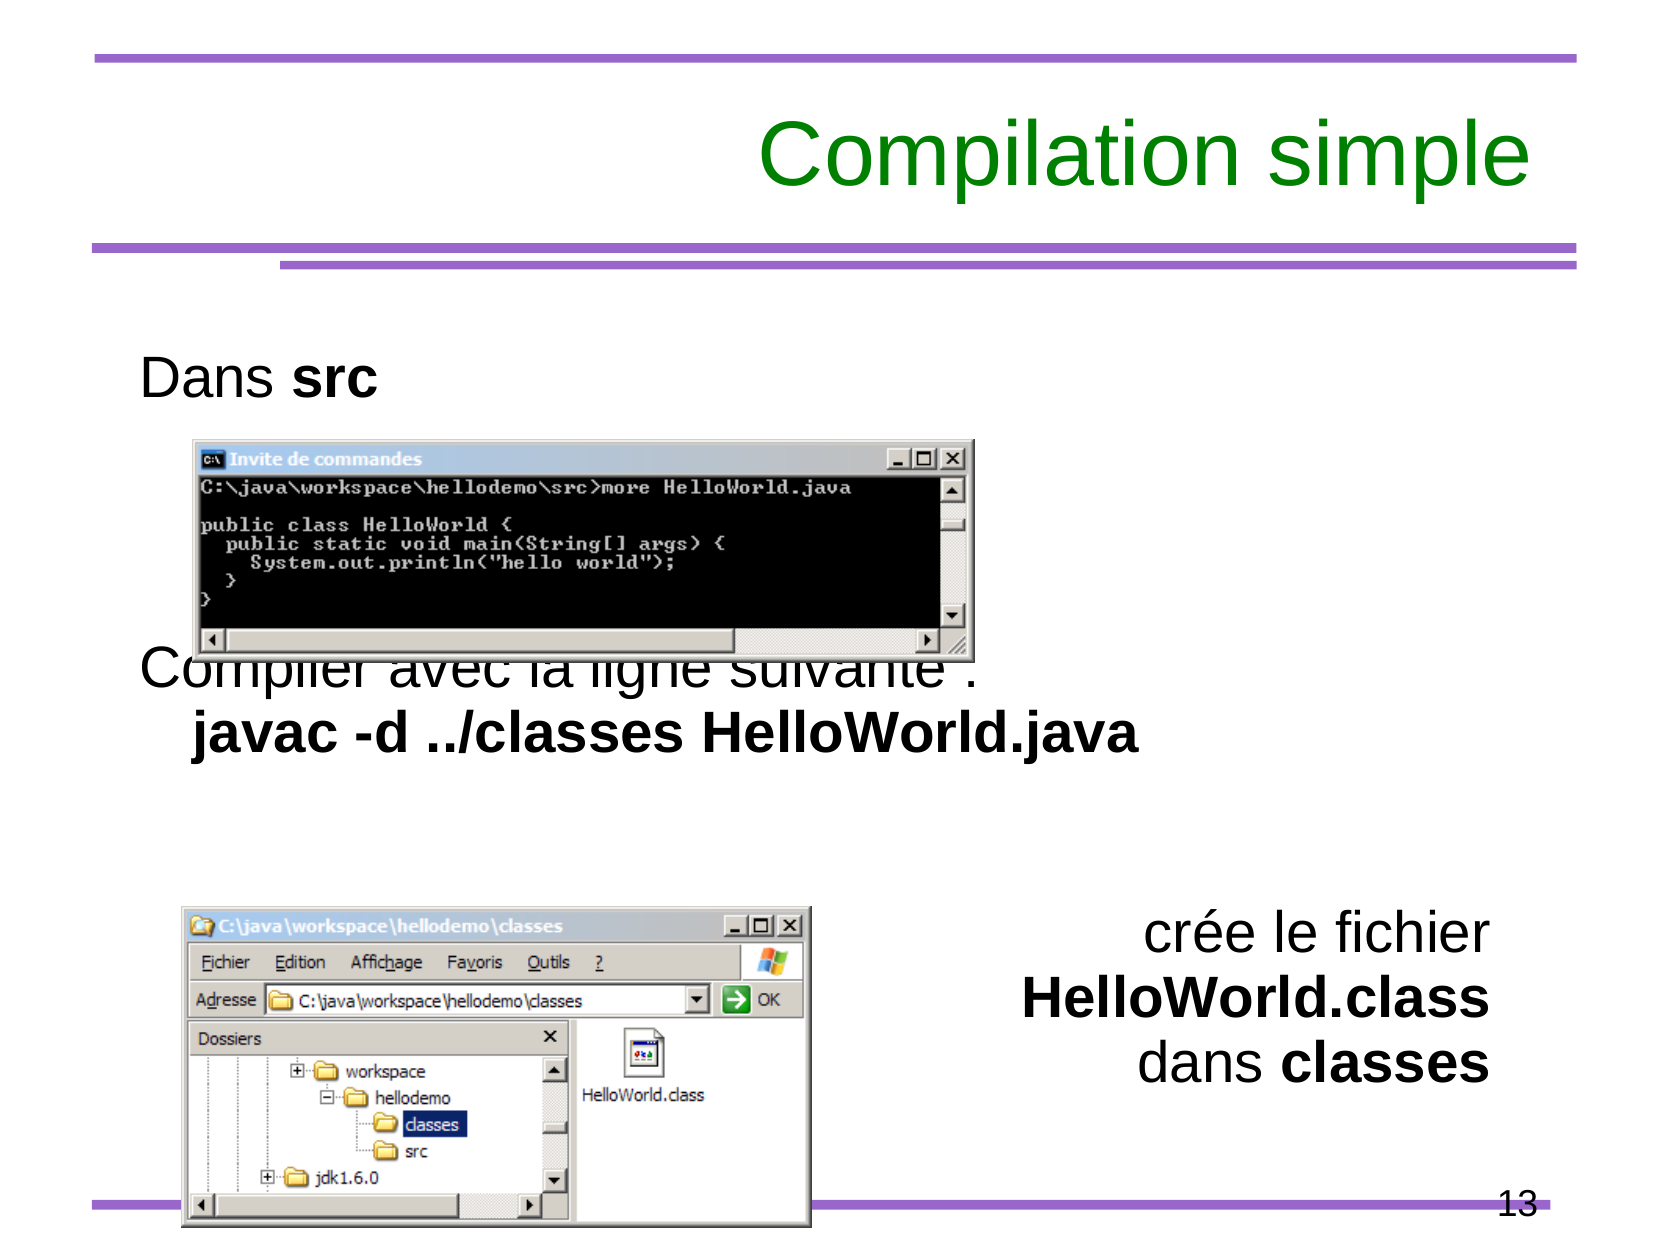

# Compilation simple
Dans src
Compiler avec la ligne suivante :
javac -d ../classes HelloWorld.java
crée le fichier
HelloWorld.class
dans classes